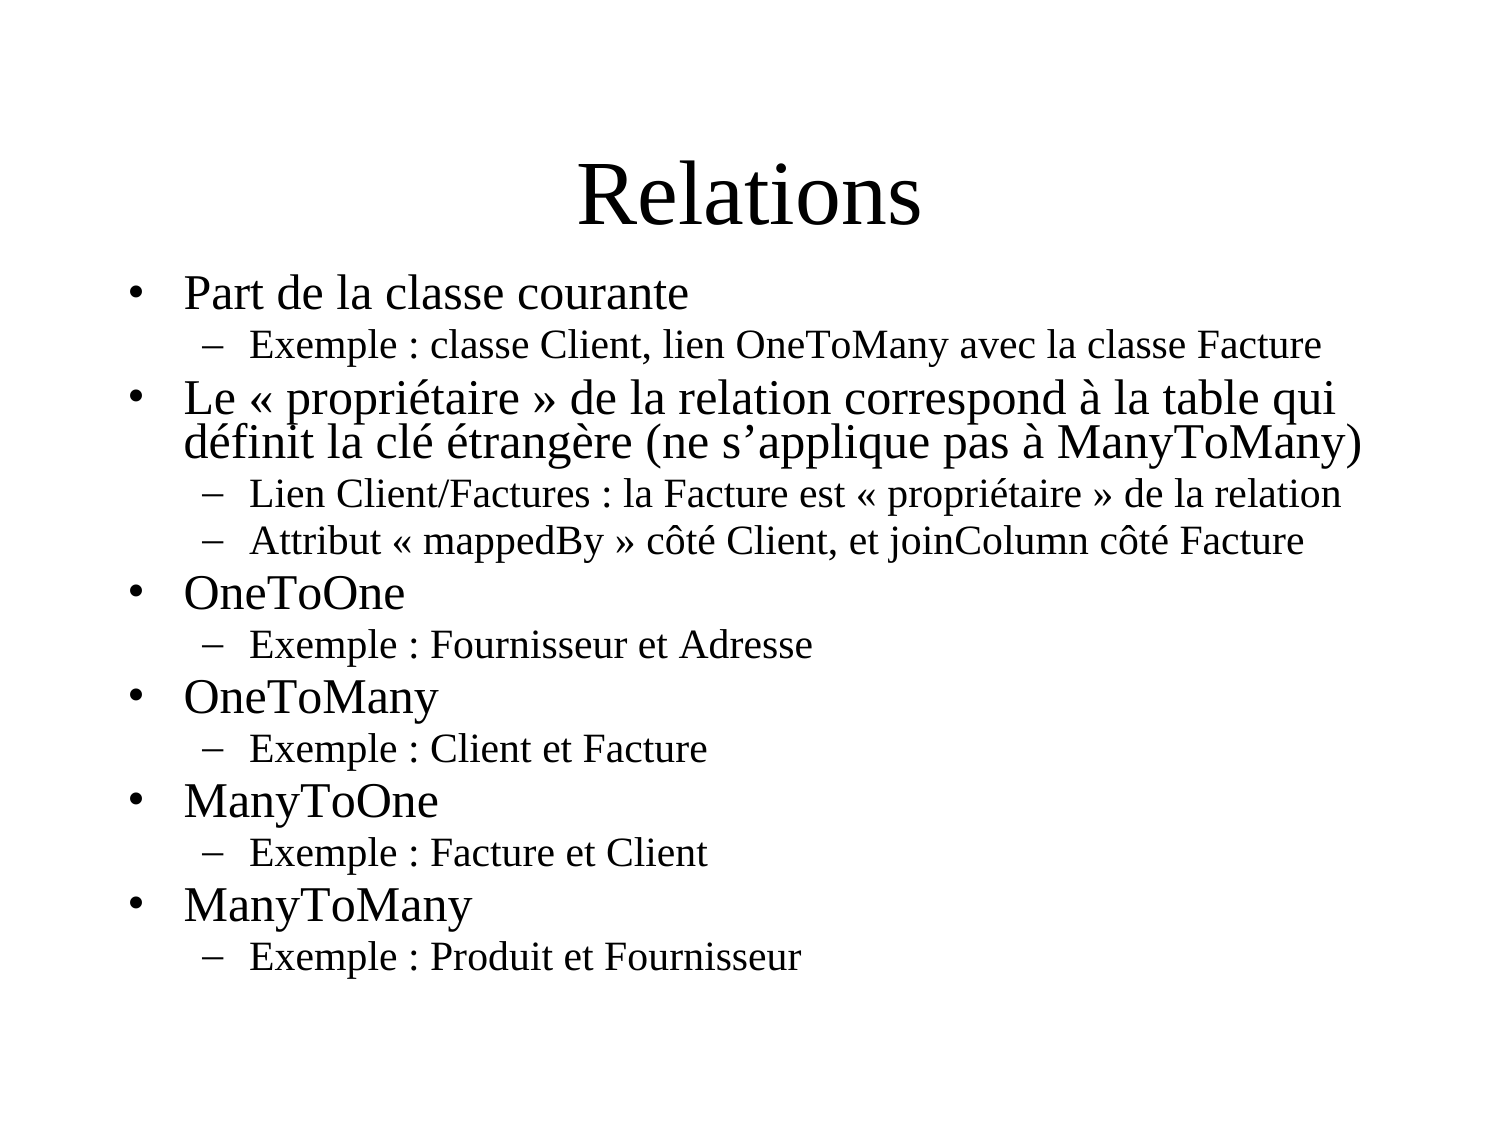

# Relations
Part de la classe courante
Exemple : classe Client, lien OneToMany avec la classe Facture
Le « propriétaire » de la relation correspond à la table qui définit la clé étrangère (ne s’applique pas à ManyToMany)
Lien Client/Factures : la Facture est « propriétaire » de la relation
Attribut « mappedBy » côté Client, et joinColumn côté Facture
OneToOne
Exemple : Fournisseur et Adresse
OneToMany
Exemple : Client et Facture
ManyToOne
Exemple : Facture et Client
ManyToMany
Exemple : Produit et Fournisseur